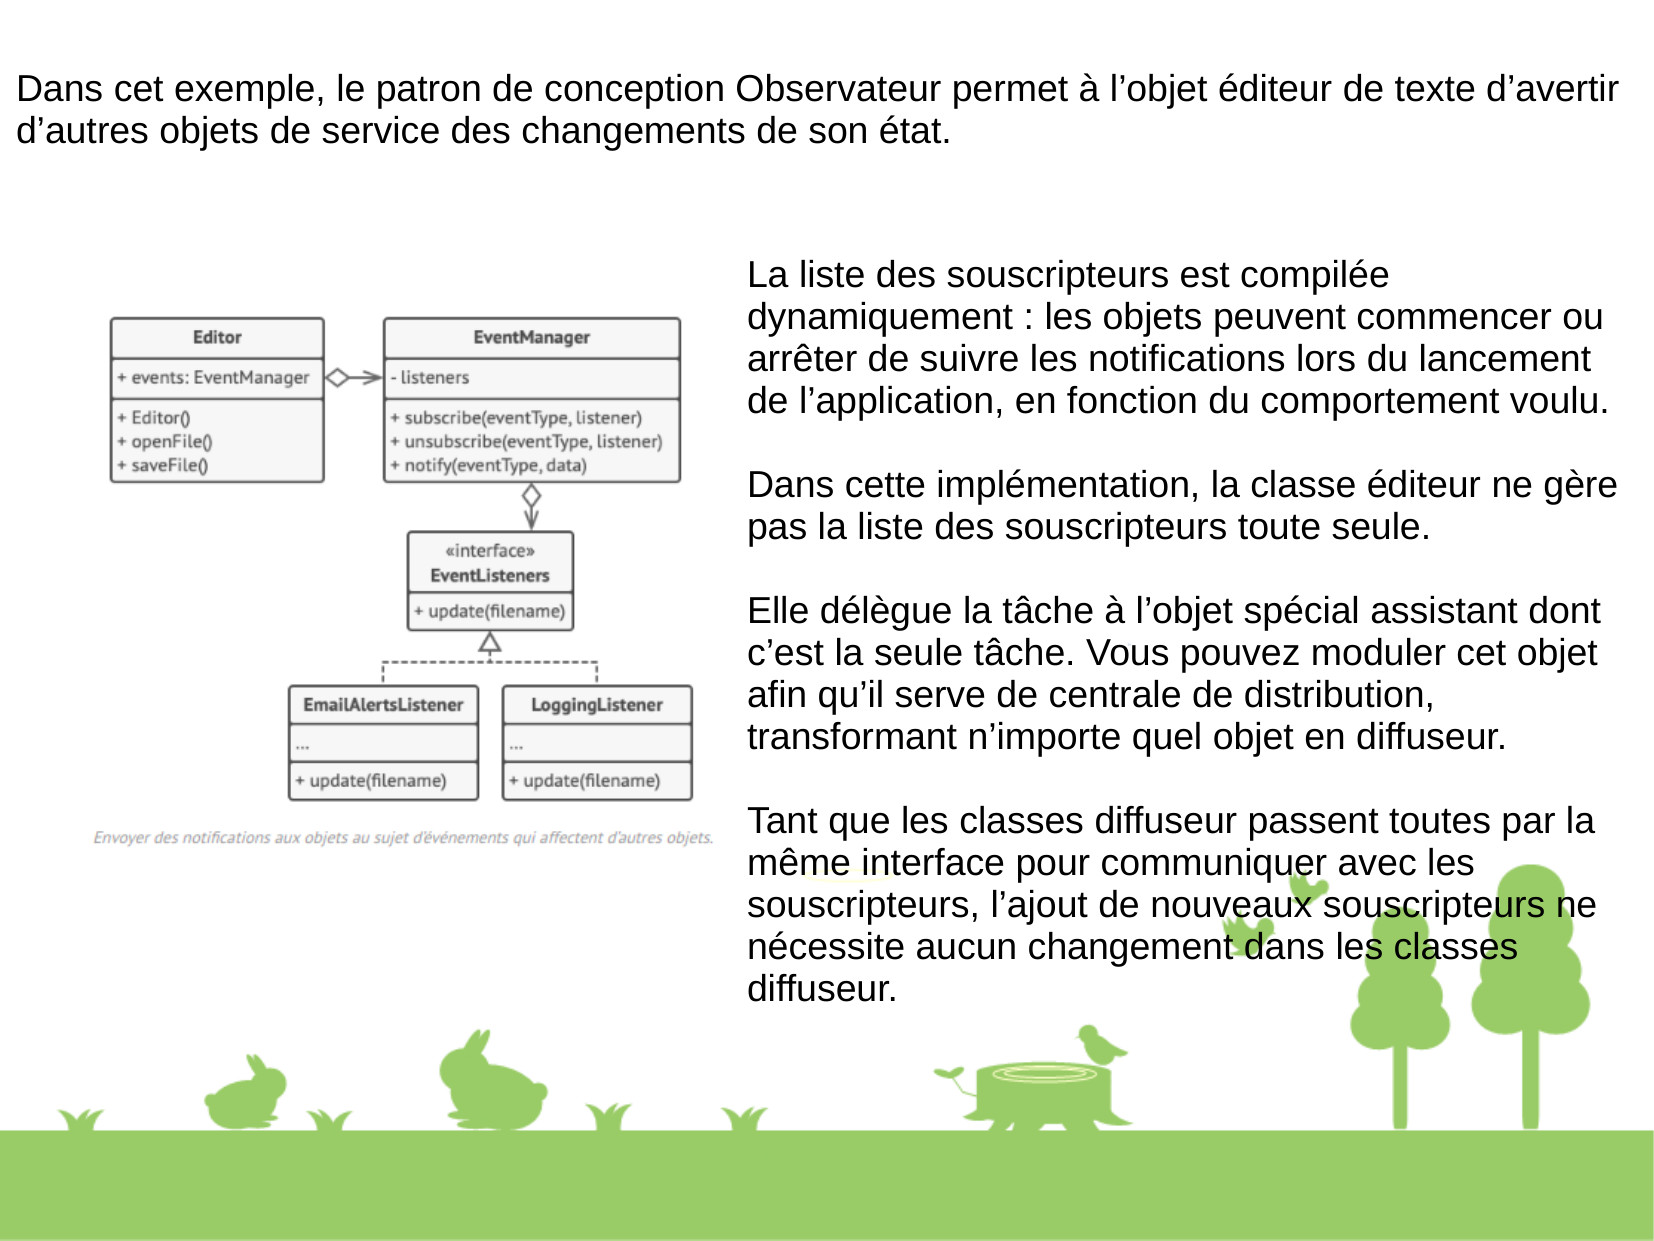

Dans cet exemple, le patron de conception Observateur permet à l’objet éditeur de texte d’avertir d’autres objets de service des changements de son état.
La liste des souscripteurs est compilée dynamiquement : les objets peuvent commencer ou arrêter de suivre les notifications lors du lancement de l’application, en fonction du comportement voulu.
Dans cette implémentation, la classe éditeur ne gère pas la liste des souscripteurs toute seule.
Elle délègue la tâche à l’objet spécial assistant dont c’est la seule tâche. Vous pouvez moduler cet objet afin qu’il serve de centrale de distribution, transformant n’importe quel objet en diffuseur.
Tant que les classes diffuseur passent toutes par la même interface pour communiquer avec les souscripteurs, l’ajout de nouveaux souscripteurs ne nécessite aucun changement dans les classes diffuseur.